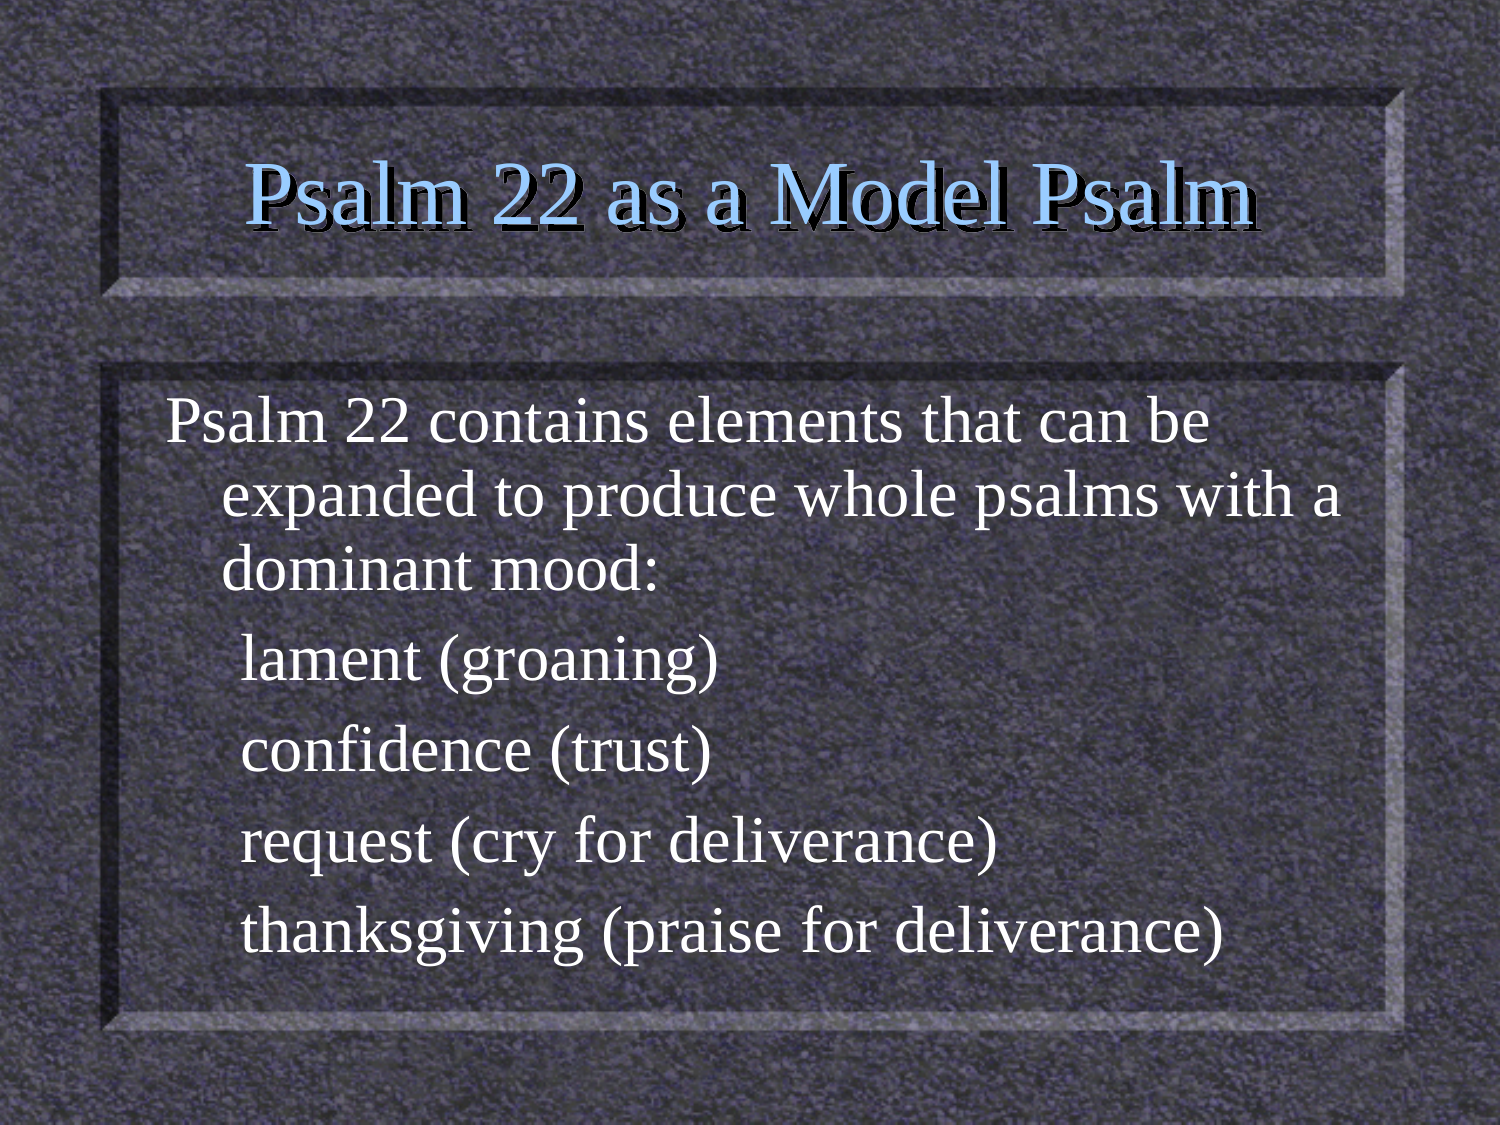

# Psalm 22 as a Model Psalm
Psalm 22 contains elements that can be expanded to produce whole psalms with a dominant mood:
lament (groaning)
confidence (trust)
request (cry for deliverance)
thanksgiving (praise for deliverance)